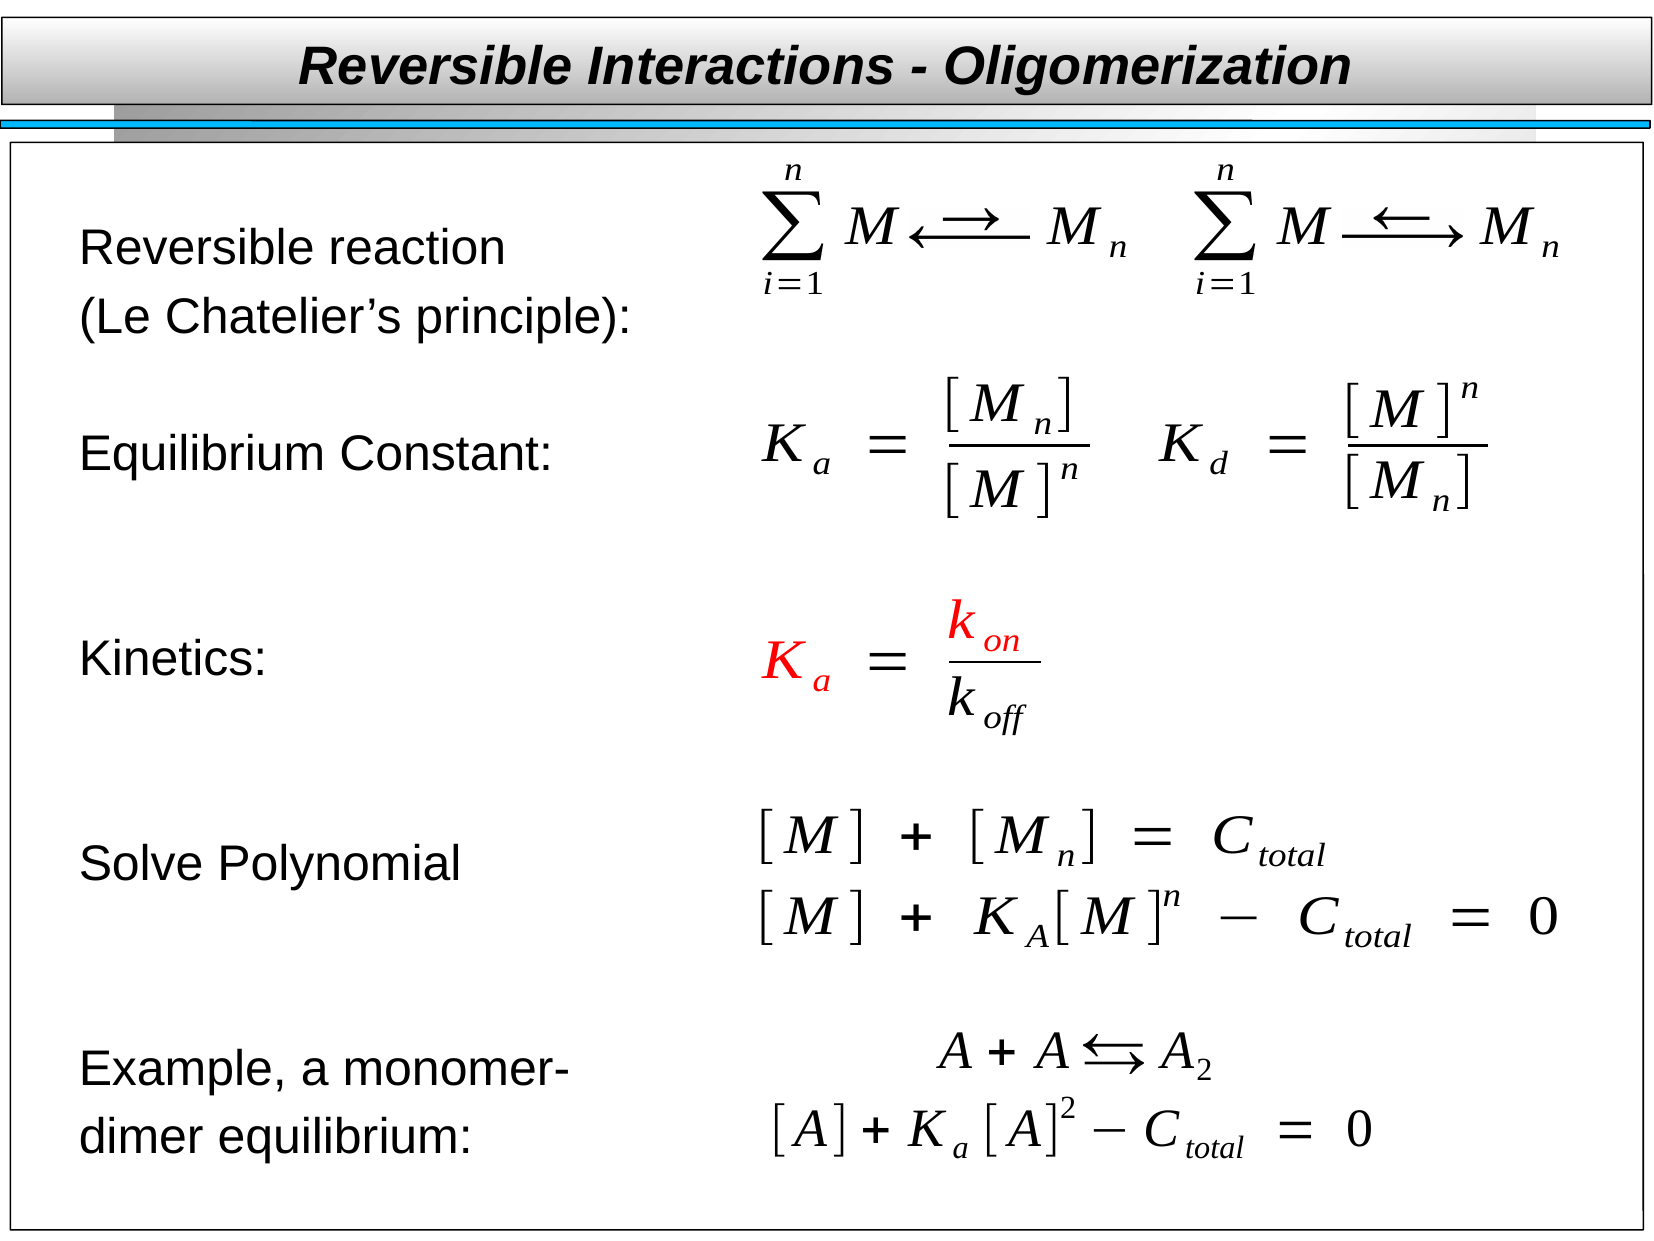

Reversible Interactions - Oligomerization
Reversible reaction
(Le Chatelier’s principle):
Equilibrium Constant:
Kinetics:
Solve Polynomial
Example, a monomer-
dimer equilibrium: